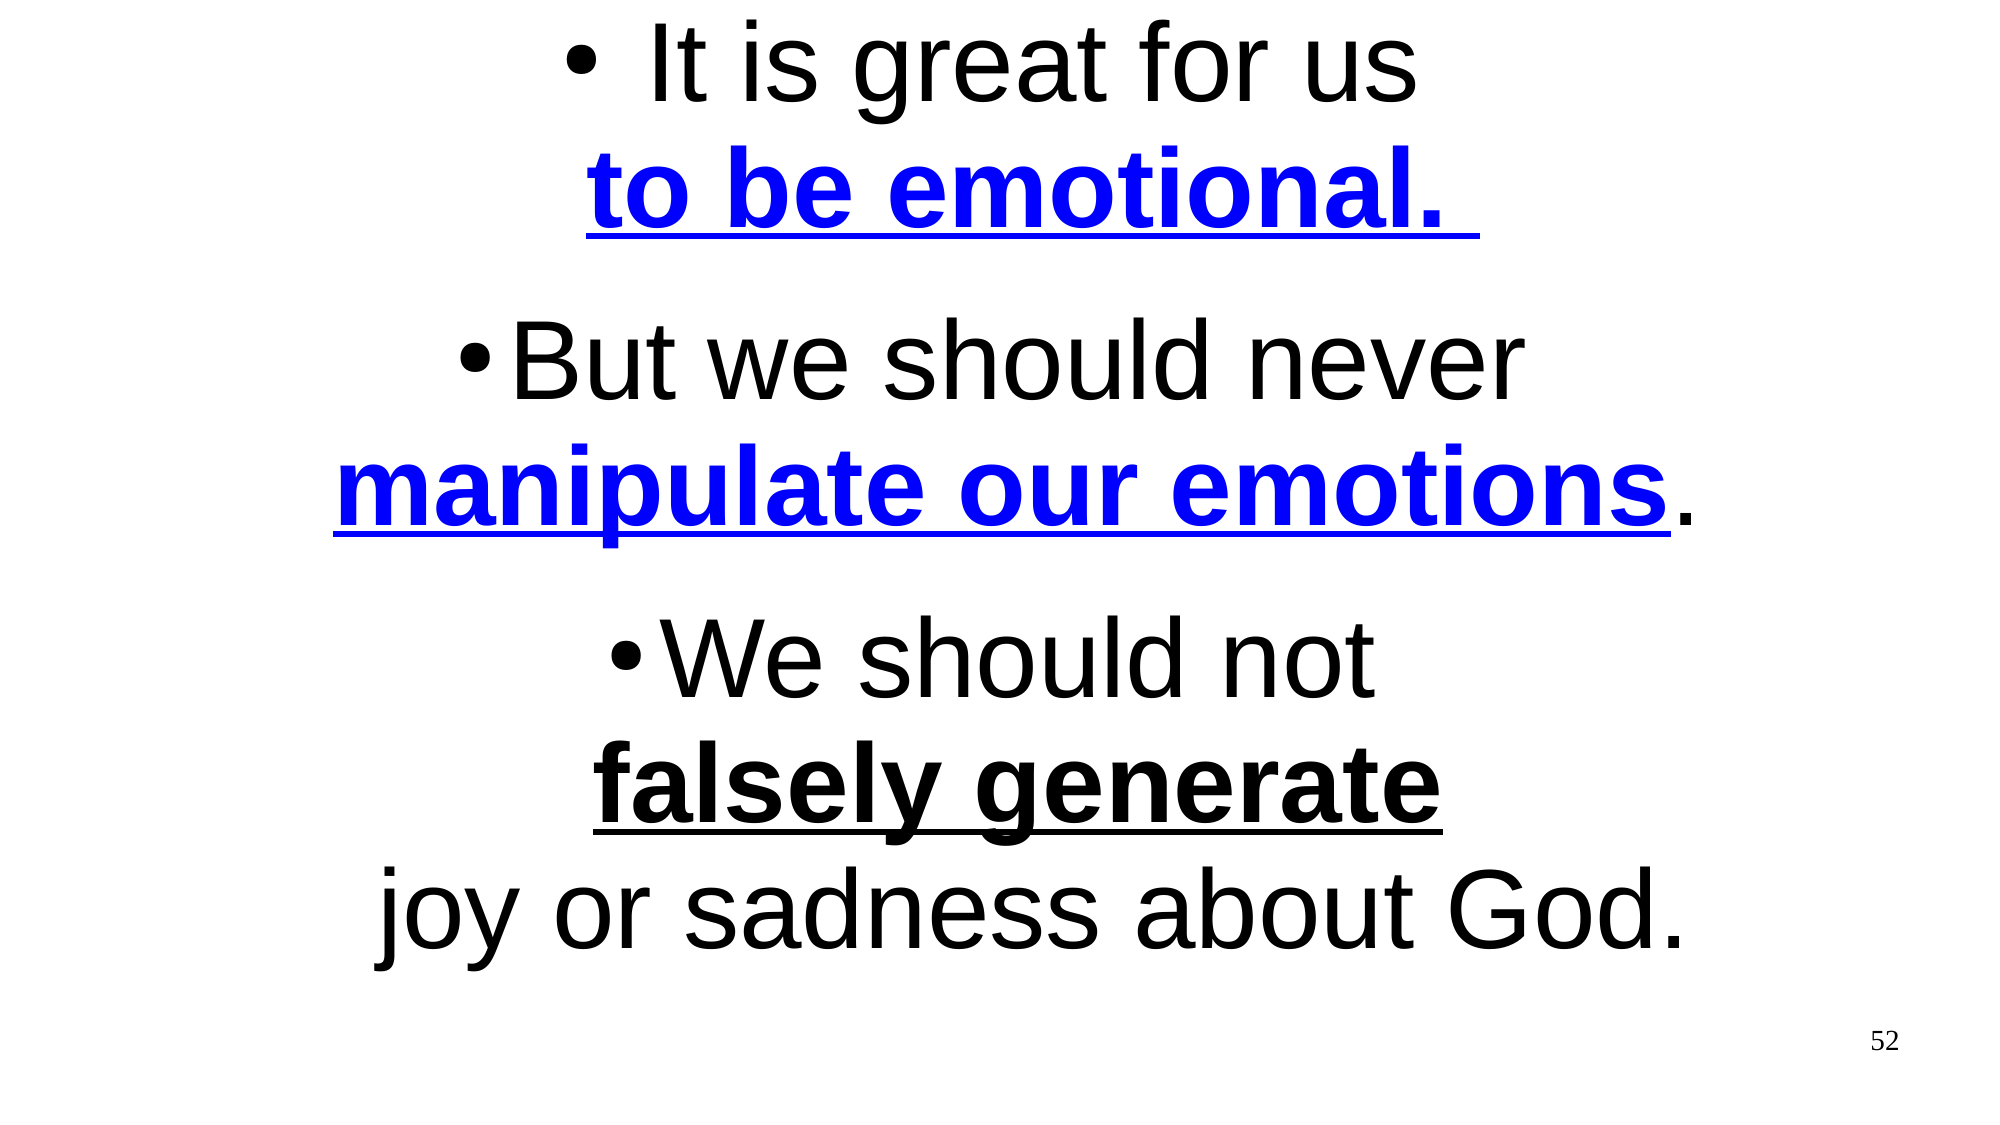

# It is great for us to be emotional.
But we should never
manipulate our emotions.
We should not
falsely generate
joy or sadness about God.
52